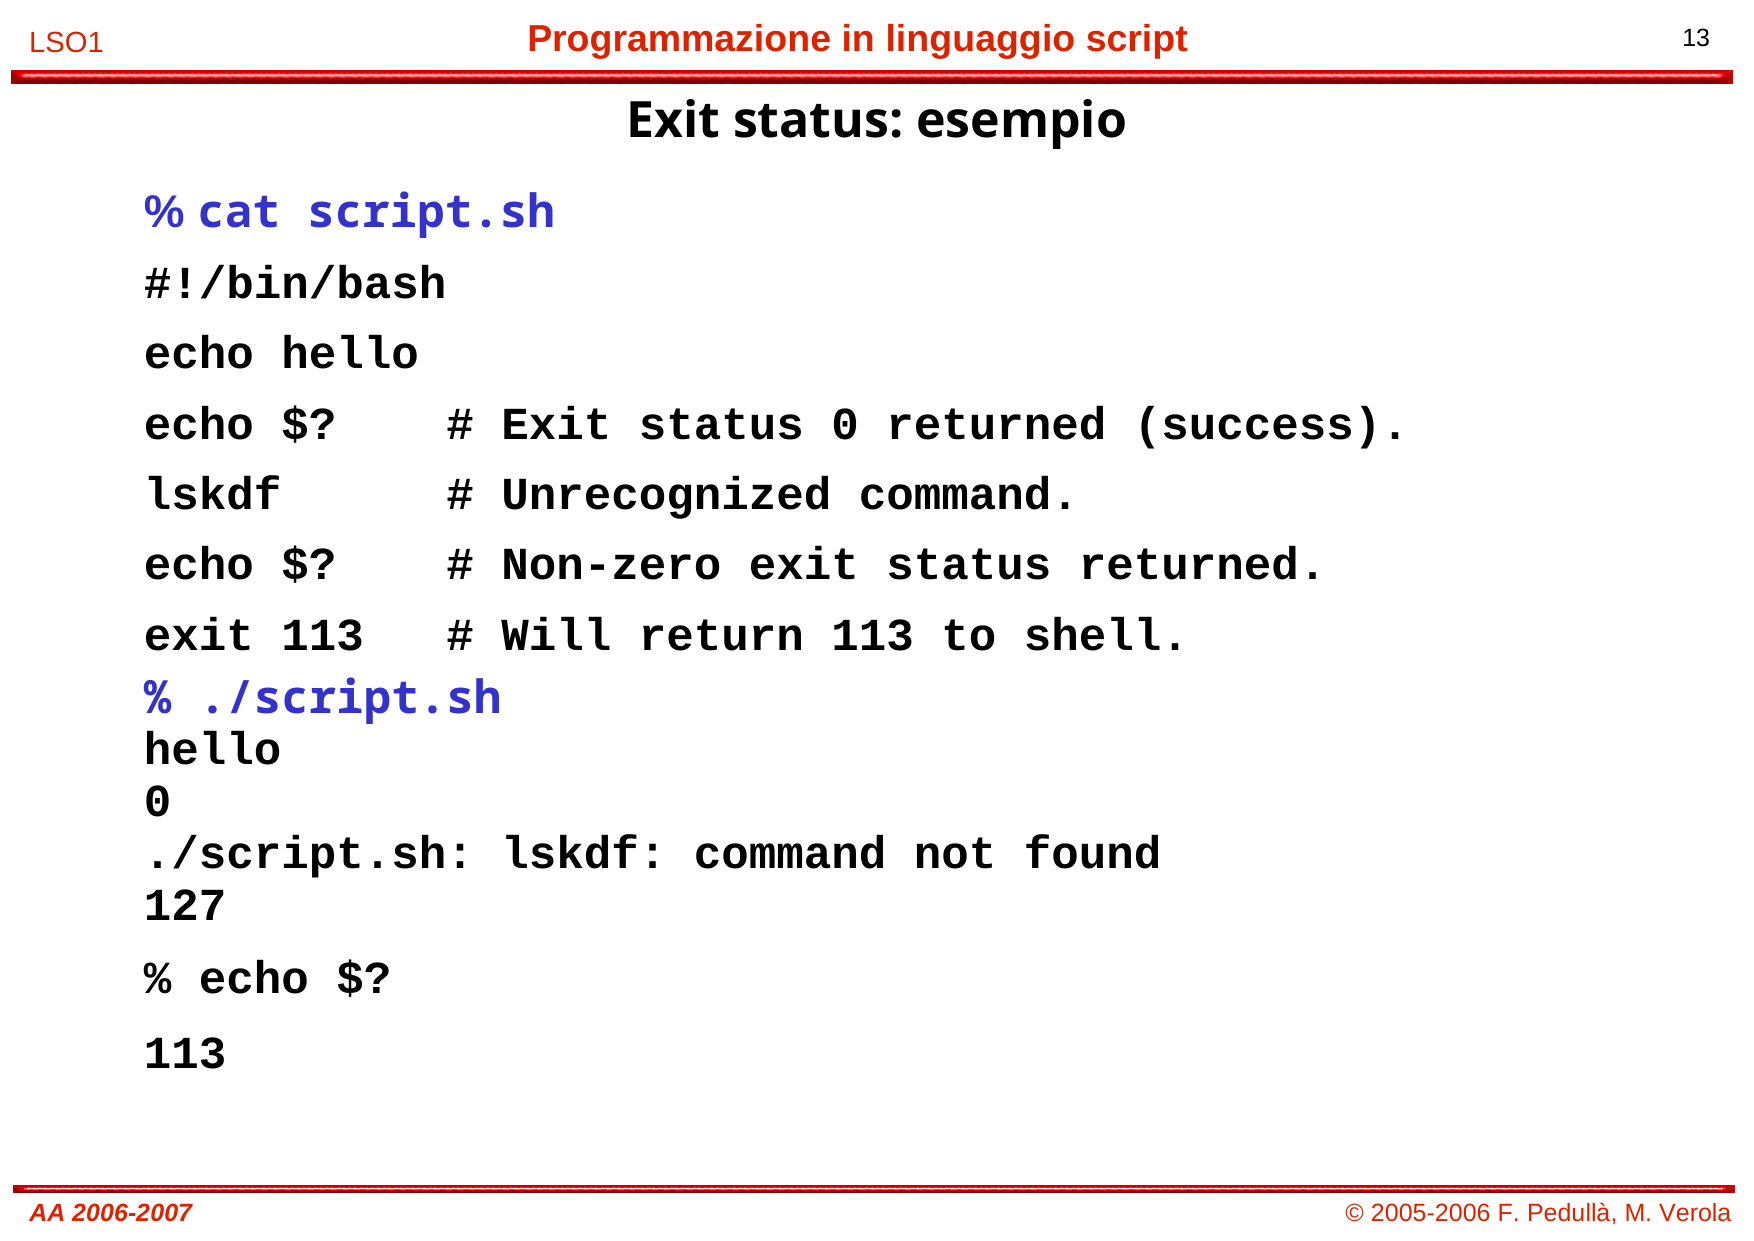

# Exit status: esempio
% cat script.sh
#!/bin/bash
echo hello
echo $? # Exit status 0 returned (success).
lskdf # Unrecognized command.
echo $? # Non-zero exit status returned.
exit 113 # Will return 113 to shell.
% ./script.sh
hello
0
./script.sh: lskdf: command not found
127
% echo $?
113